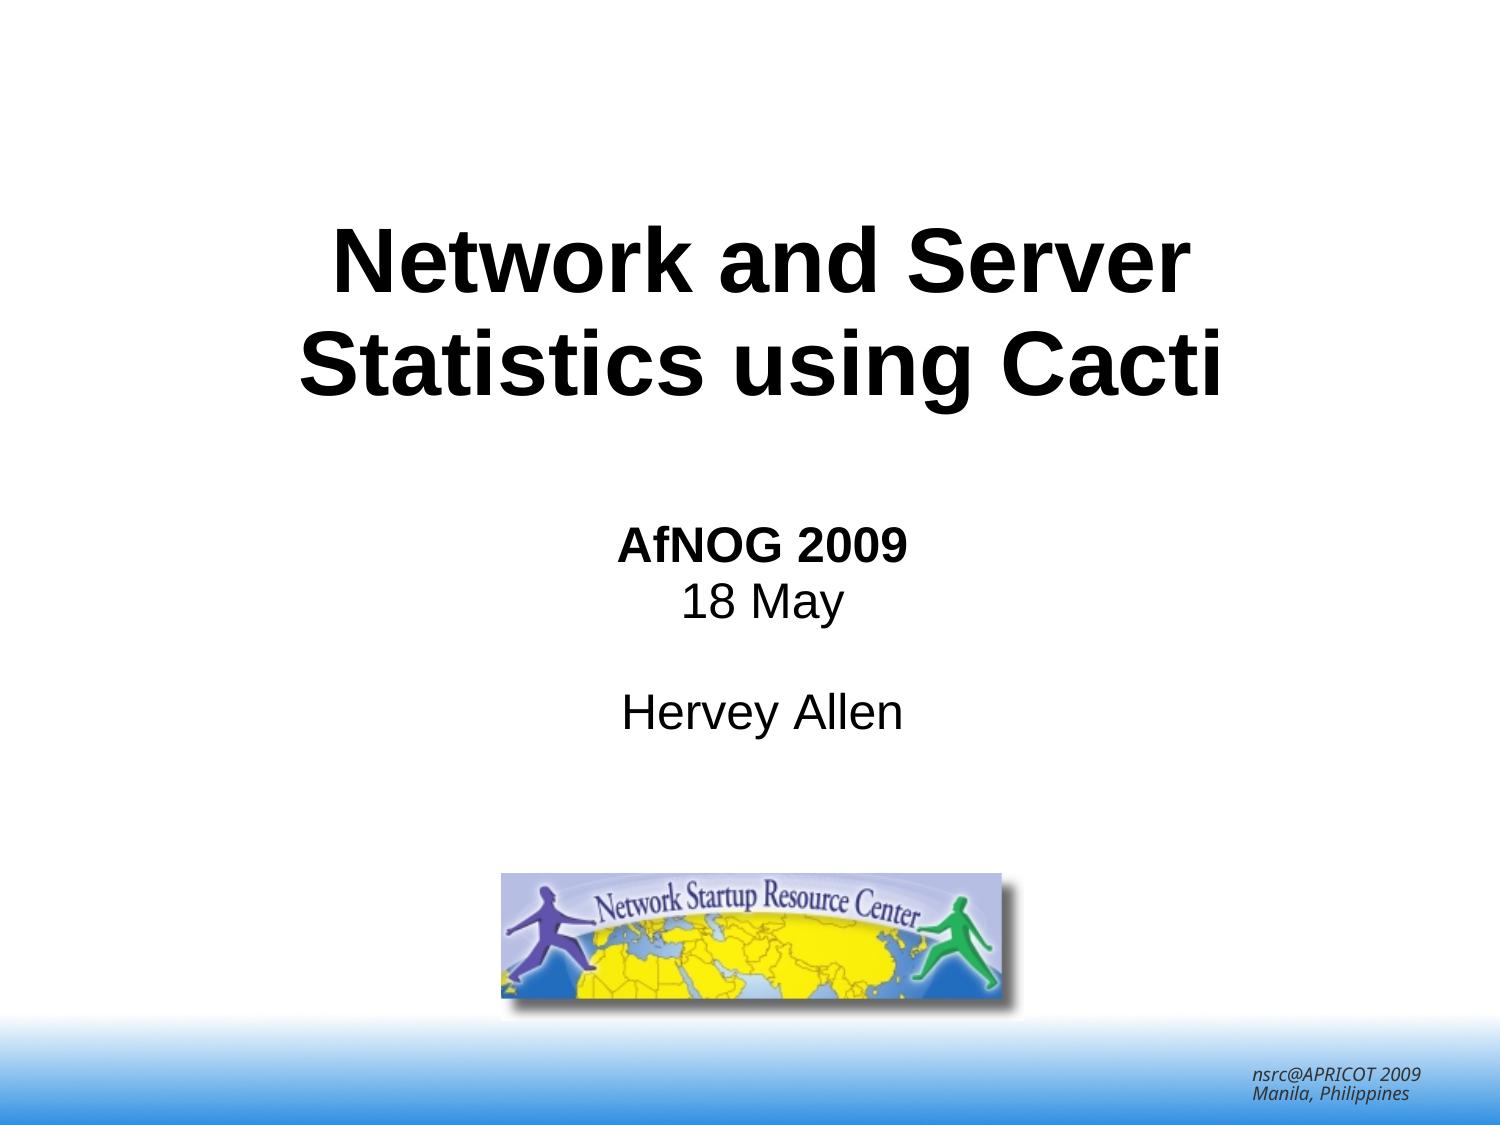

# Network and Server Statistics using Cacti AfNOG 2009 18 May Hervey Allen